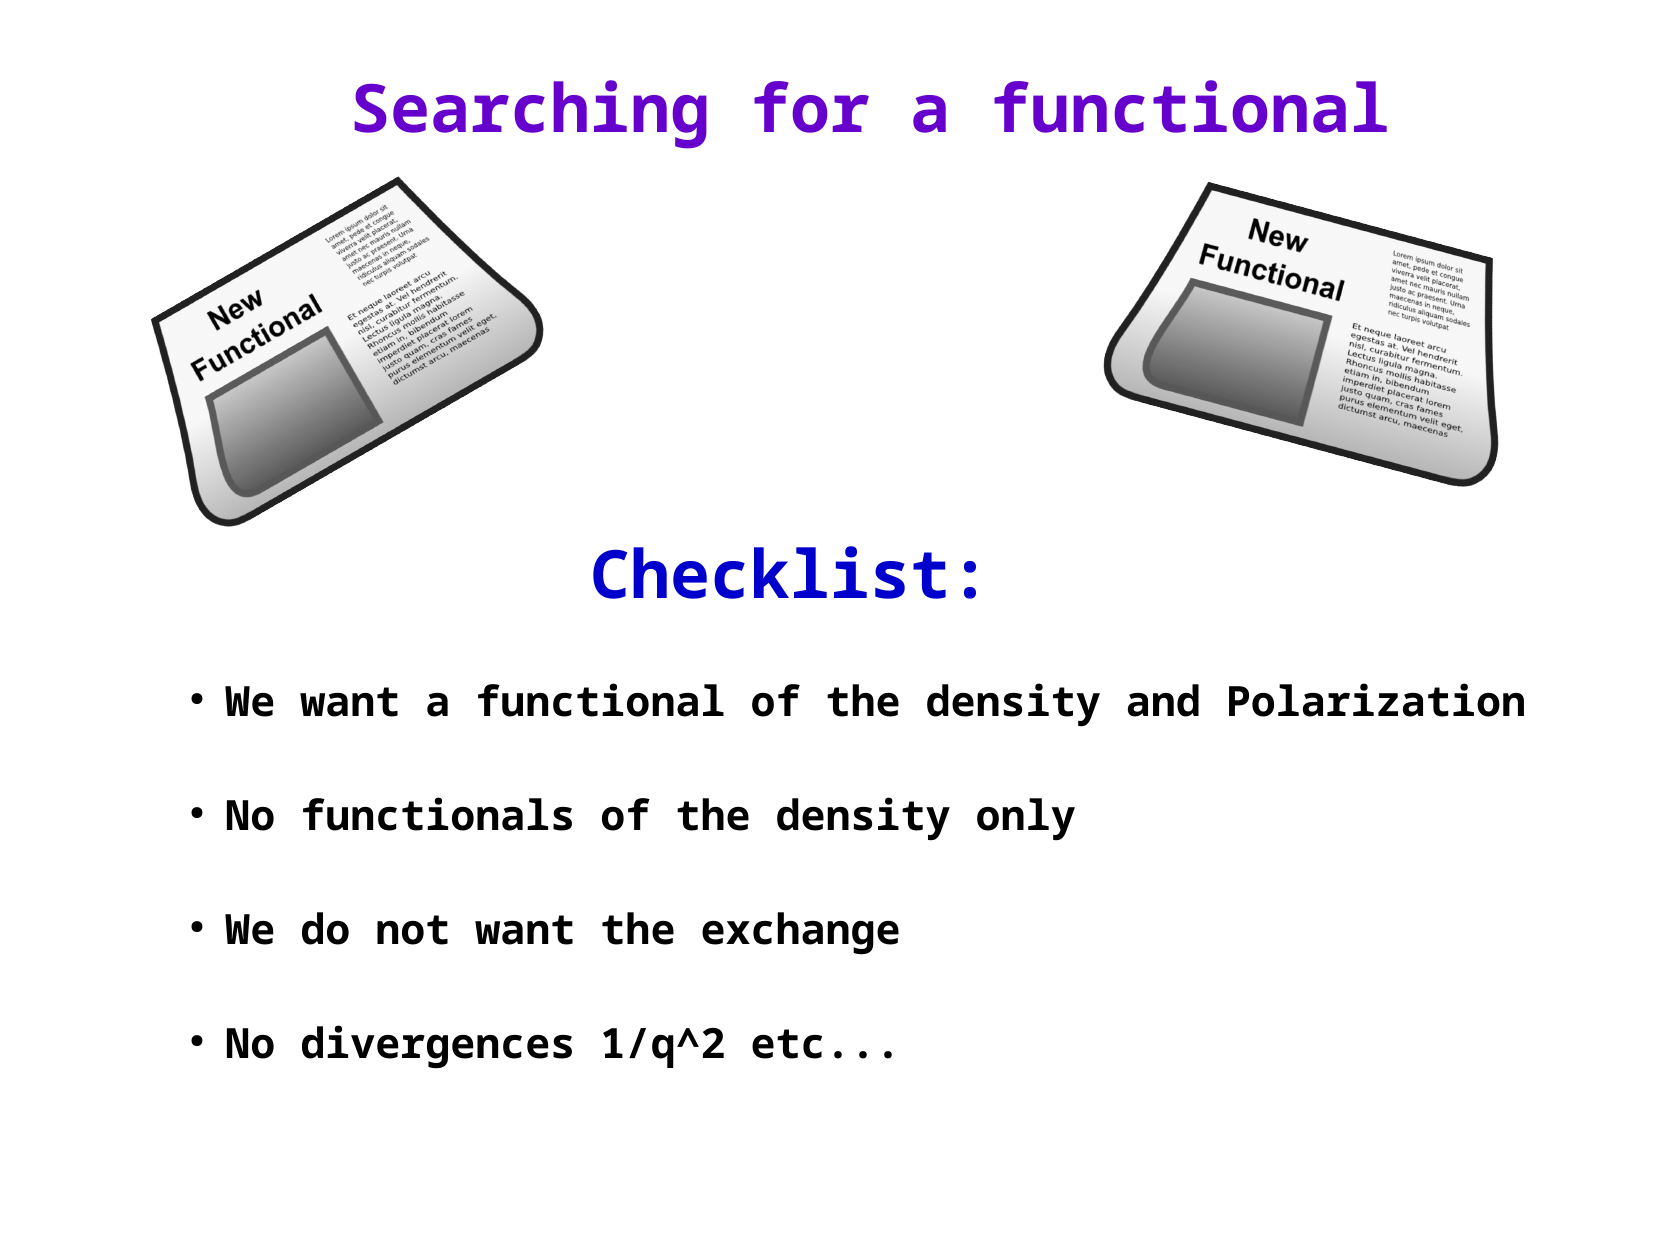

# Searching for a functional
Checklist:
We want a functional of the density and Polarization
No functionals of the density only
We do not want the exchange
No divergences 1/q^2 etc...